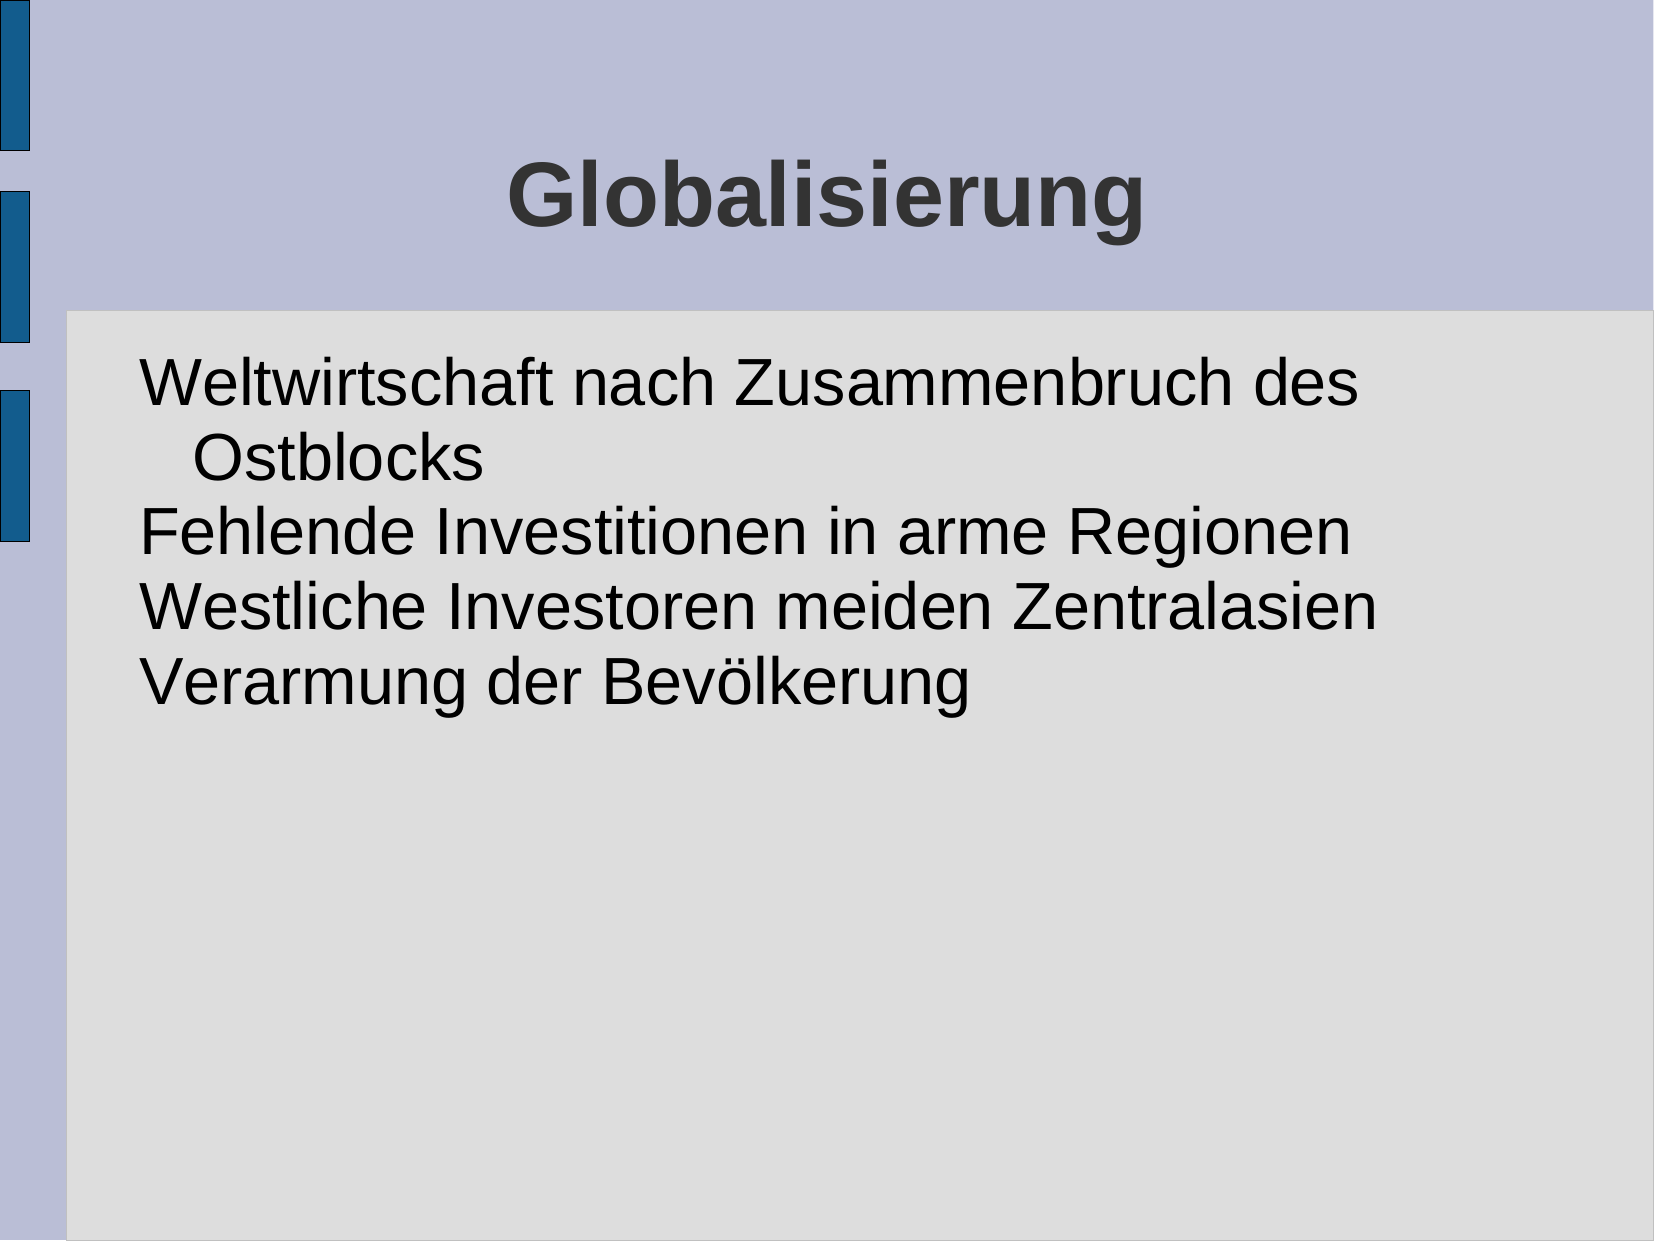

# Globalisierung
Weltwirtschaft nach Zusammenbruch des Ostblocks
Fehlende Investitionen in arme Regionen
Westliche Investoren meiden Zentralasien
Verarmung der Bevölkerung